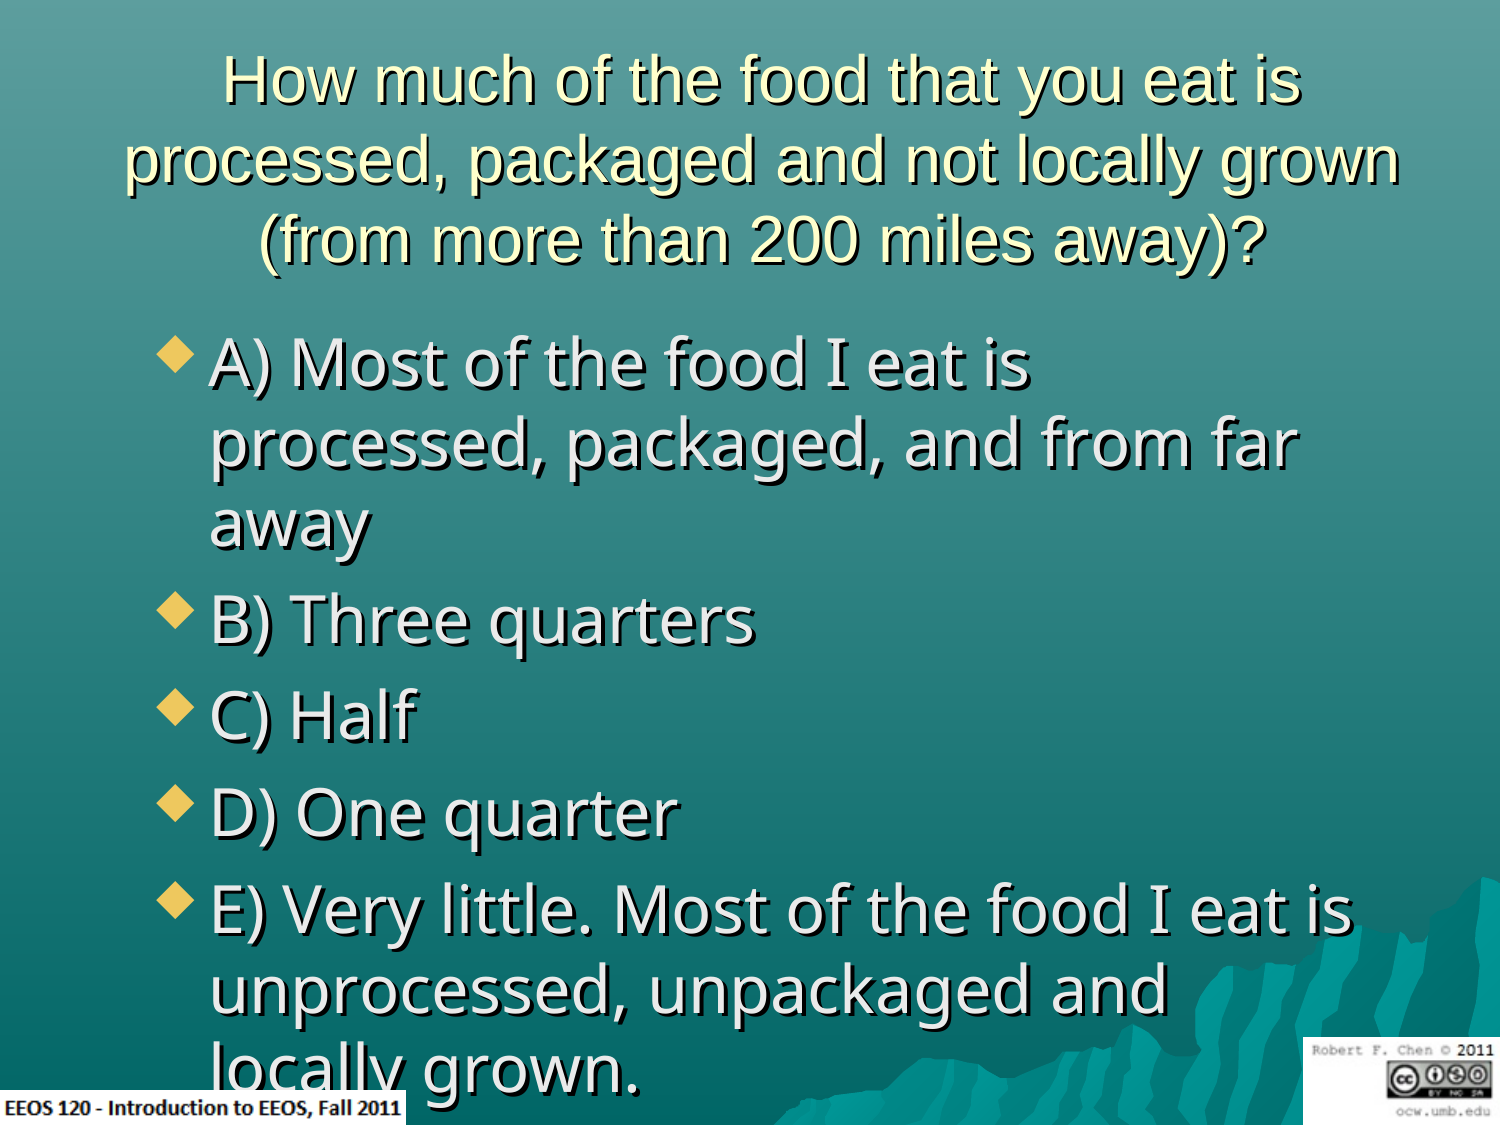

# How much of the food that you eat is processed, packaged and not locally grown (from more than 200 miles away)?
A) Most of the food I eat is processed, packaged, and from far away
B) Three quarters
C) Half
D) One quarter
E) Very little. Most of the food I eat is unprocessed, unpackaged and locally grown.